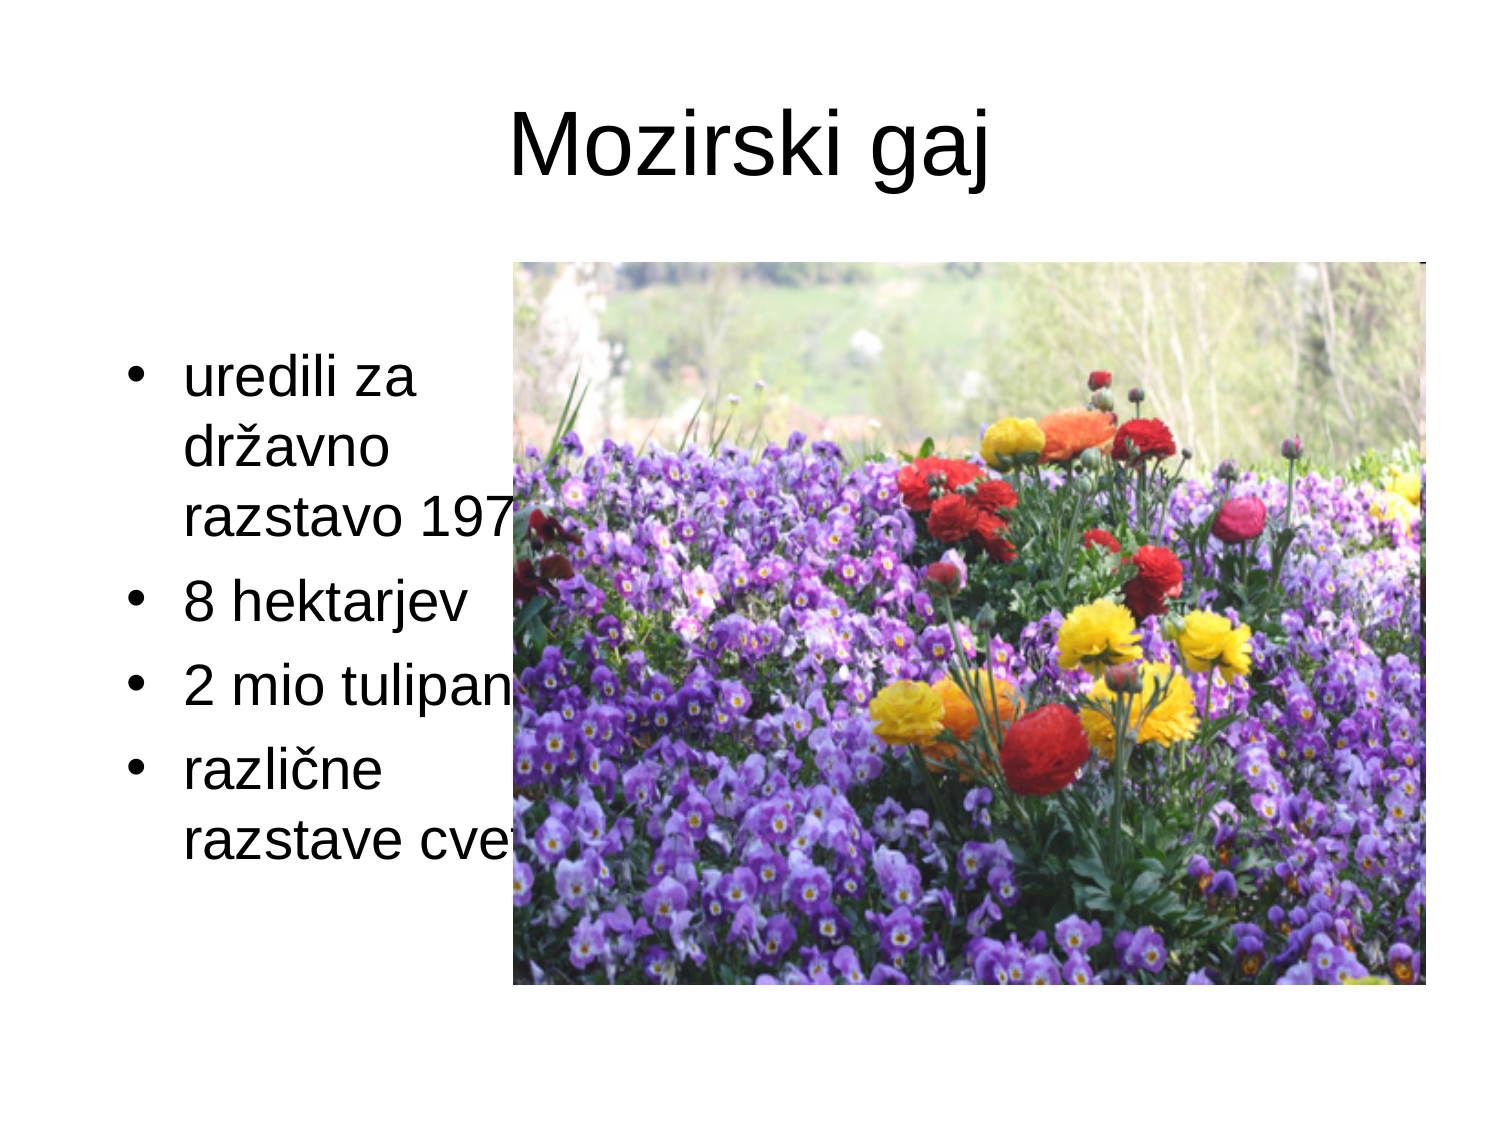

# Mozirski gaj
uredili za državno razstavo 1978
8 hektarjev
2 mio tulipanov
različne razstave cvetja